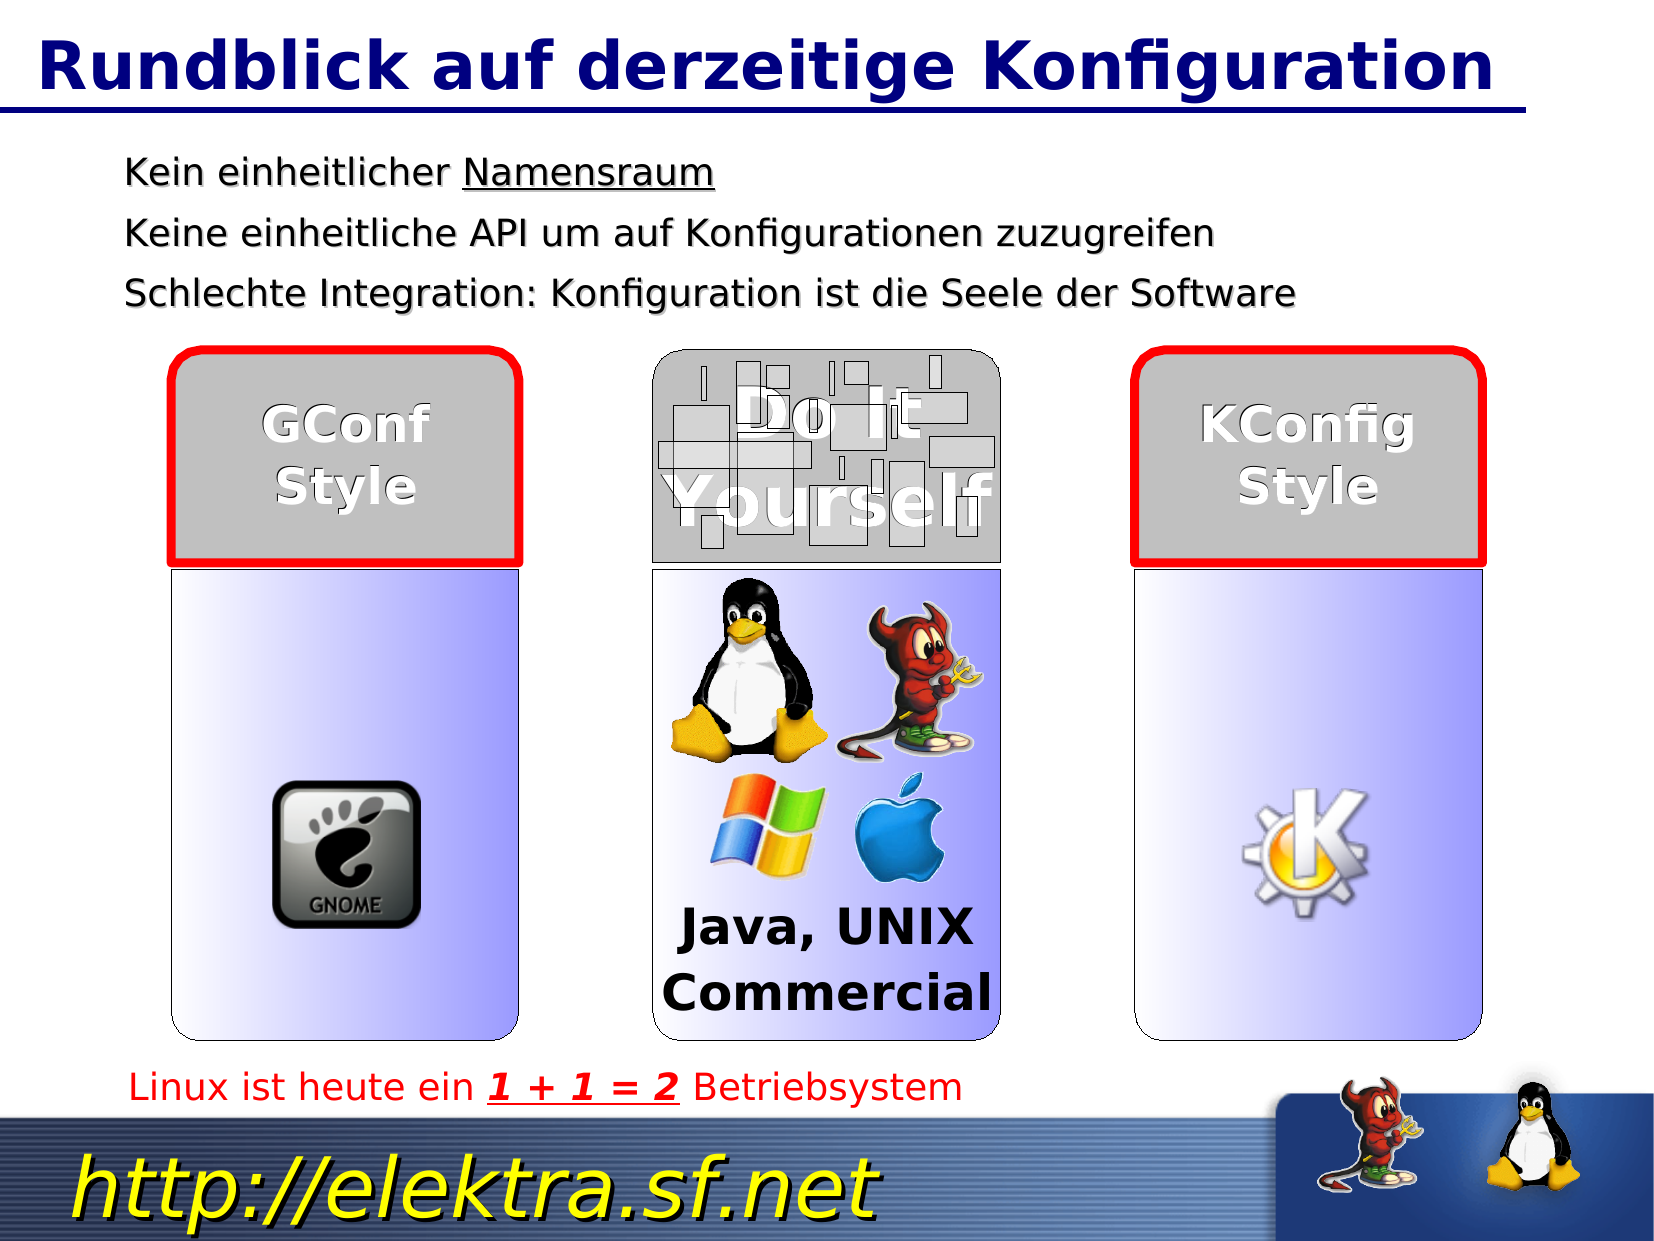

Rundblick auf derzeitige Konfiguration
# Kein einheitlicher Namensraum
Keine einheitliche API um auf Konfigurationen zuzugreifen
Schlechte Integration: Konfiguration ist die Seele der Software
GConf Style
Do It Yourself
Java, UNIX
Commercial
KConfig Style
Linux ist heute ein 1 + 1 = 2 Betriebsystem